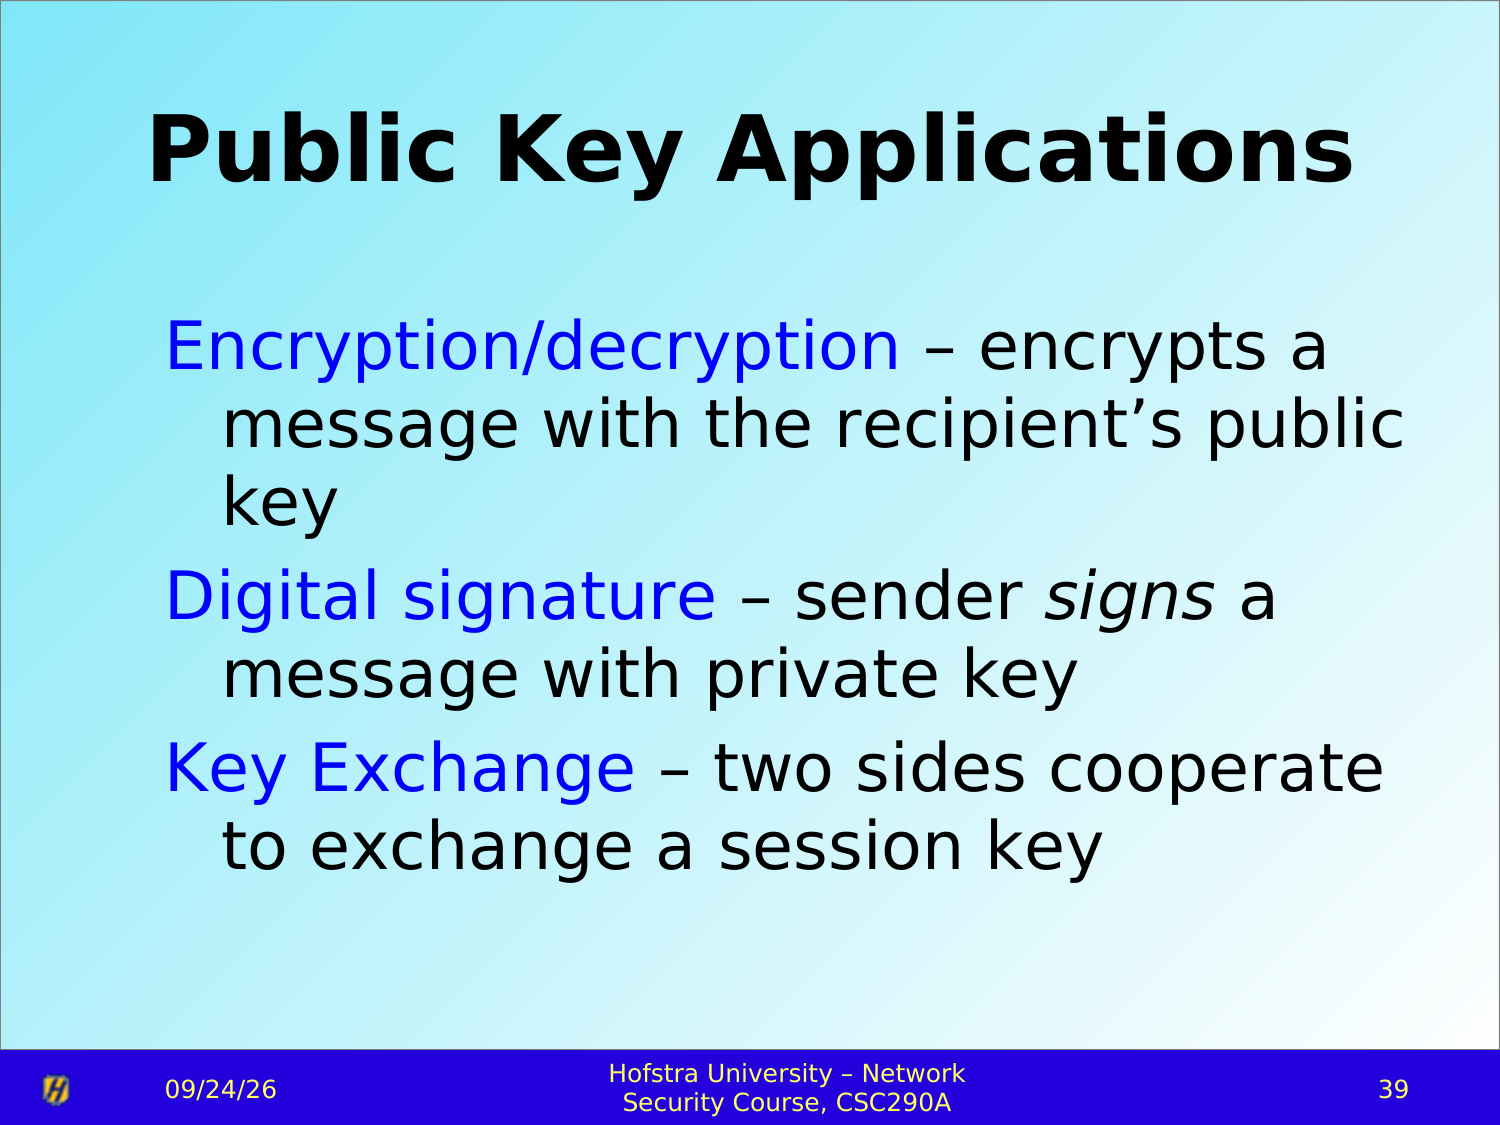

# Public Key Applications
Encryption/decryption – encrypts a message with the recipient’s public key
Digital signature – sender signs a message with private key
Key Exchange – two sides cooperate to exchange a session key
39